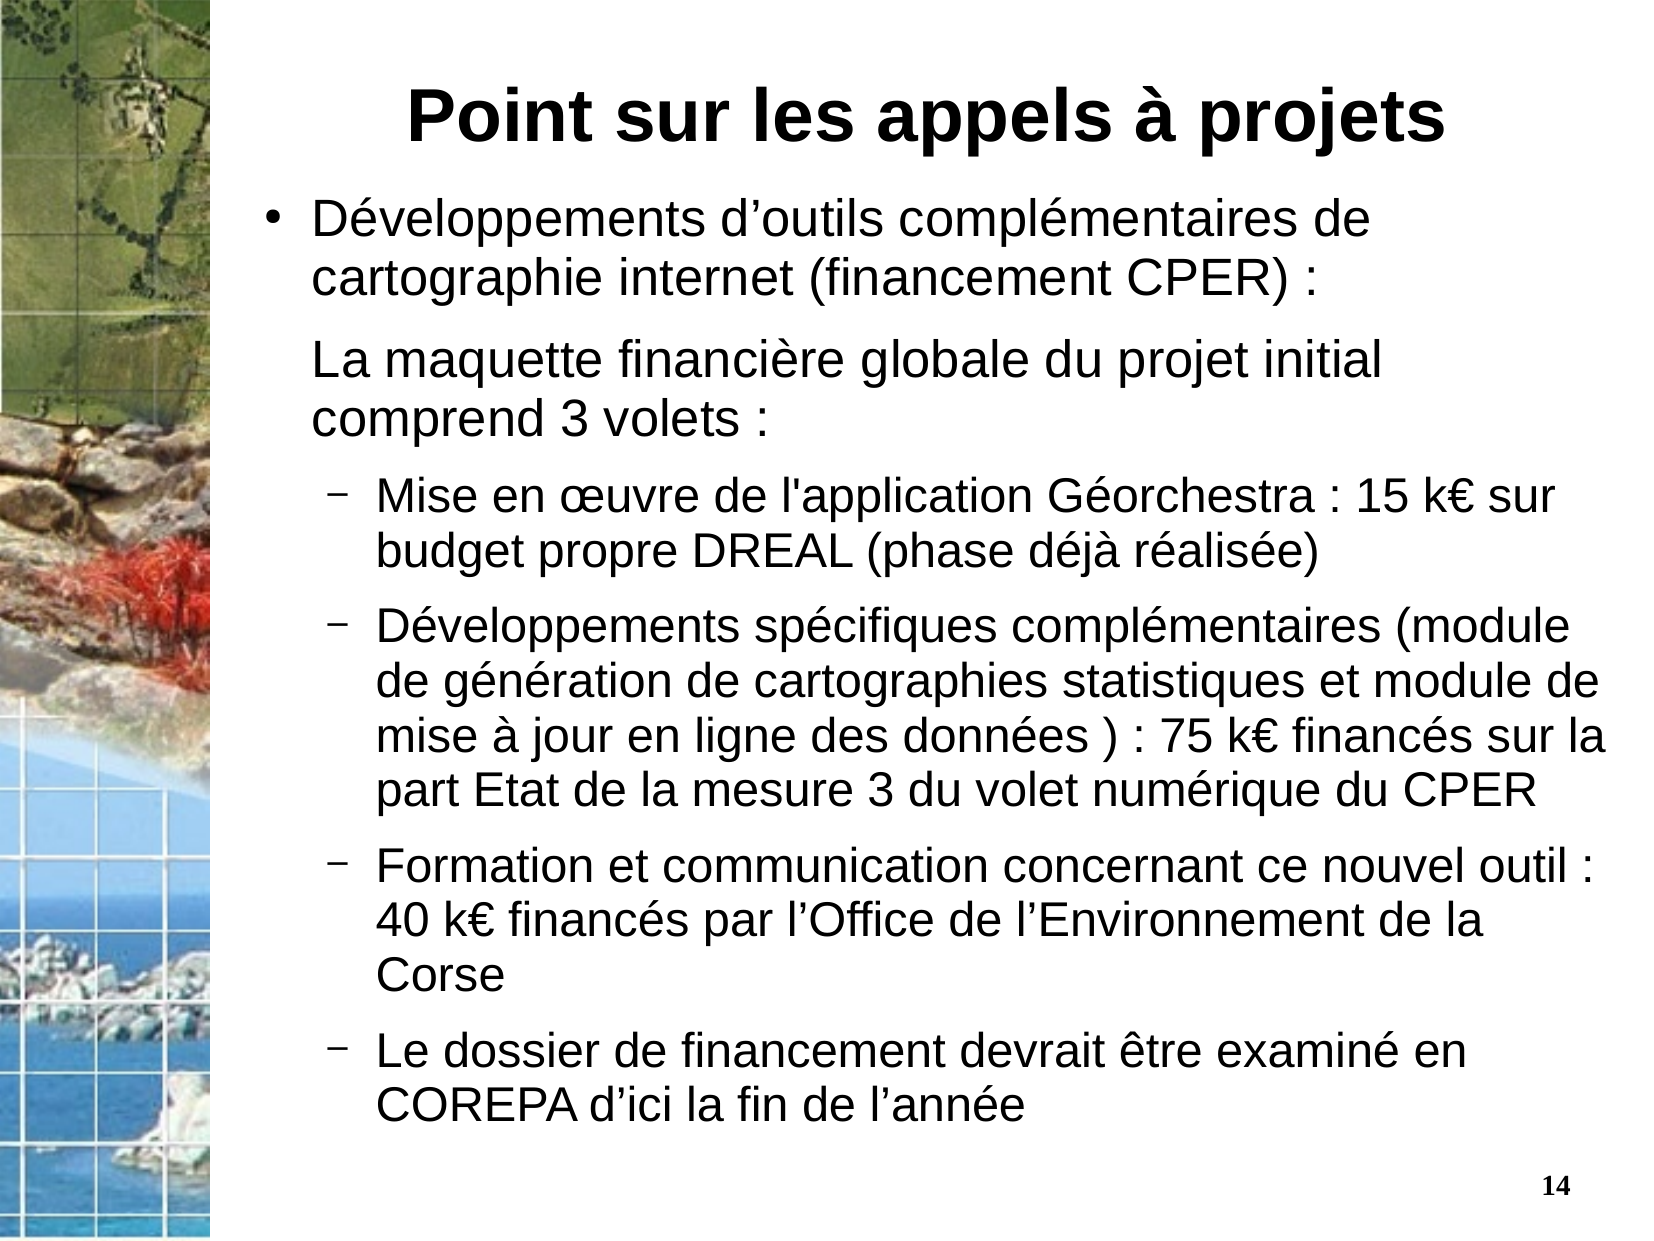

# Point sur les appels à projets
Développements d’outils complémentaires de cartographie internet (financement CPER) :
La maquette financière globale du projet initial comprend 3 volets :
Mise en œuvre de l'application Géorchestra : 15 k€ sur budget propre DREAL (phase déjà réalisée)
Développements spécifiques complémentaires (module de génération de cartographies statistiques et module de mise à jour en ligne des données ) : 75 k€ financés sur la part Etat de la mesure 3 du volet numérique du CPER
Formation et communication concernant ce nouvel outil : 40 k€ financés par l’Office de l’Environnement de la Corse
Le dossier de financement devrait être examiné en COREPA d’ici la fin de l’année
14